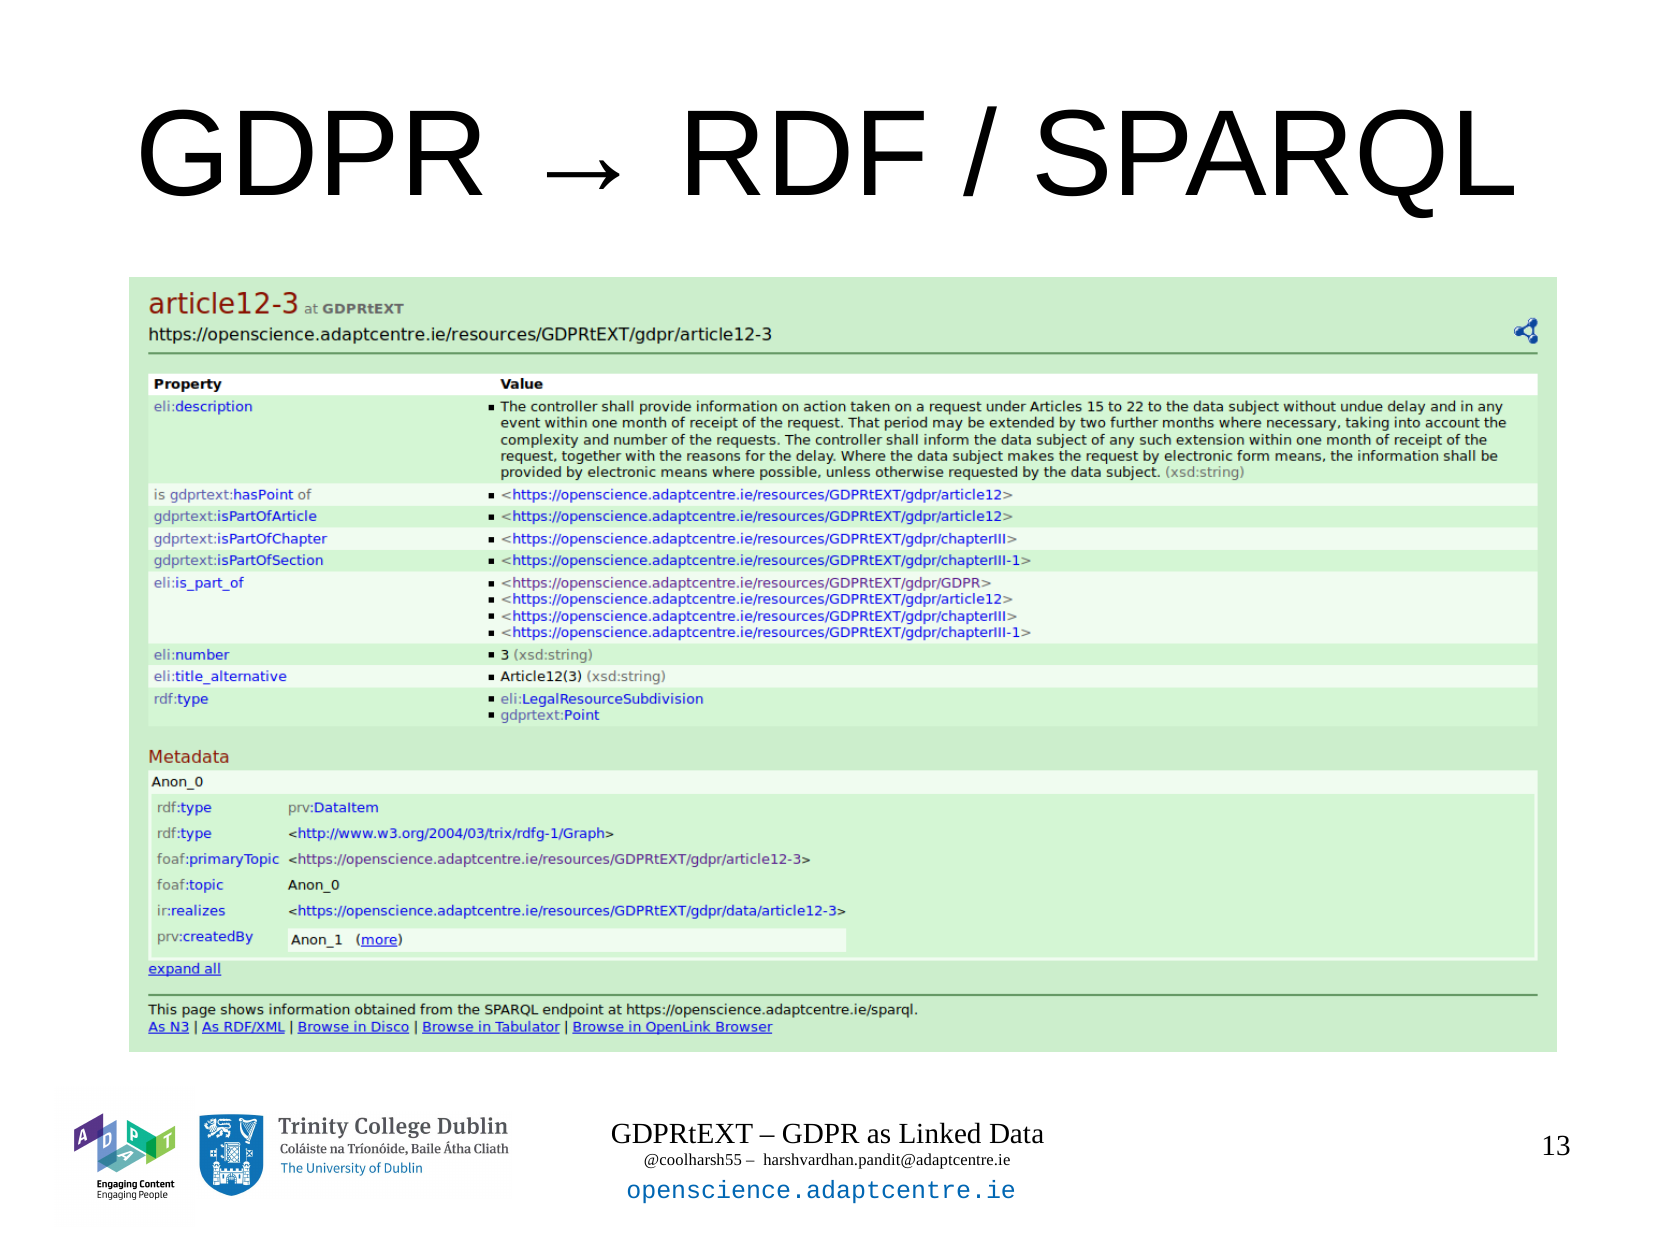

# GDPR → RDF / SPARQL
13